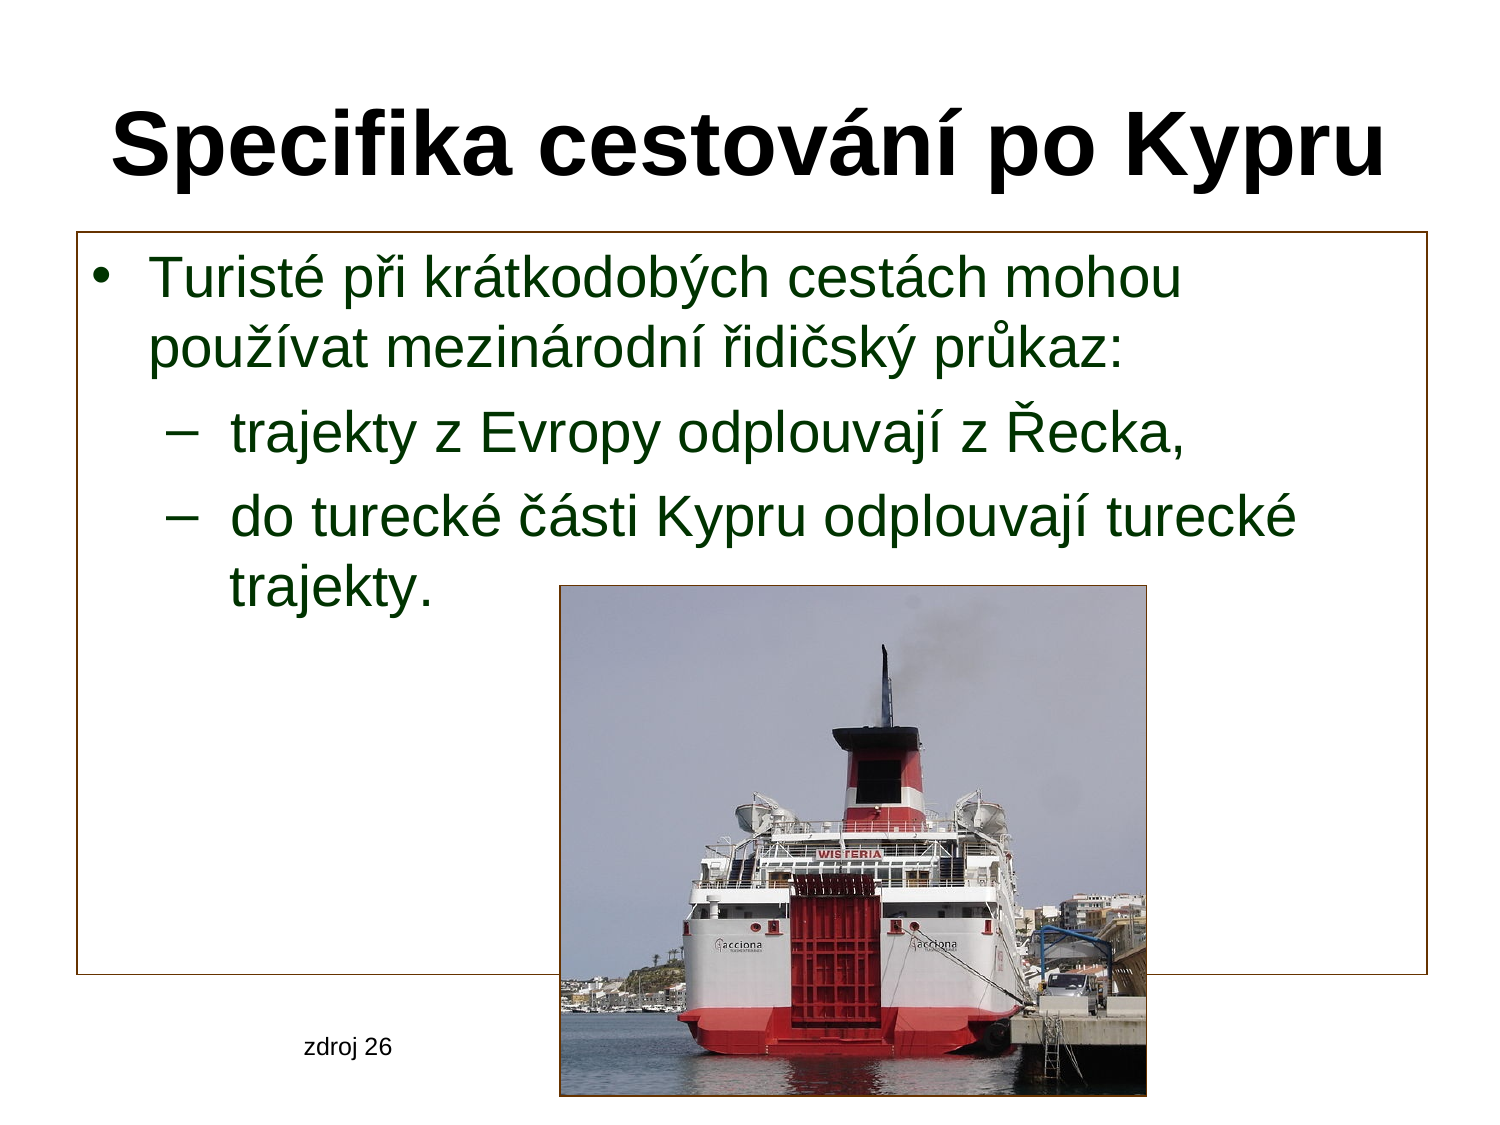

# Specifika cestování po Kypru
Turisté při krátkodobých cestách mohou používat mezinárodní řidičský průkaz:
 trajekty z Evropy odplouvají z Řecka,
 do turecké části Kypru odplouvají turecké
 trajekty.
zdroj 26